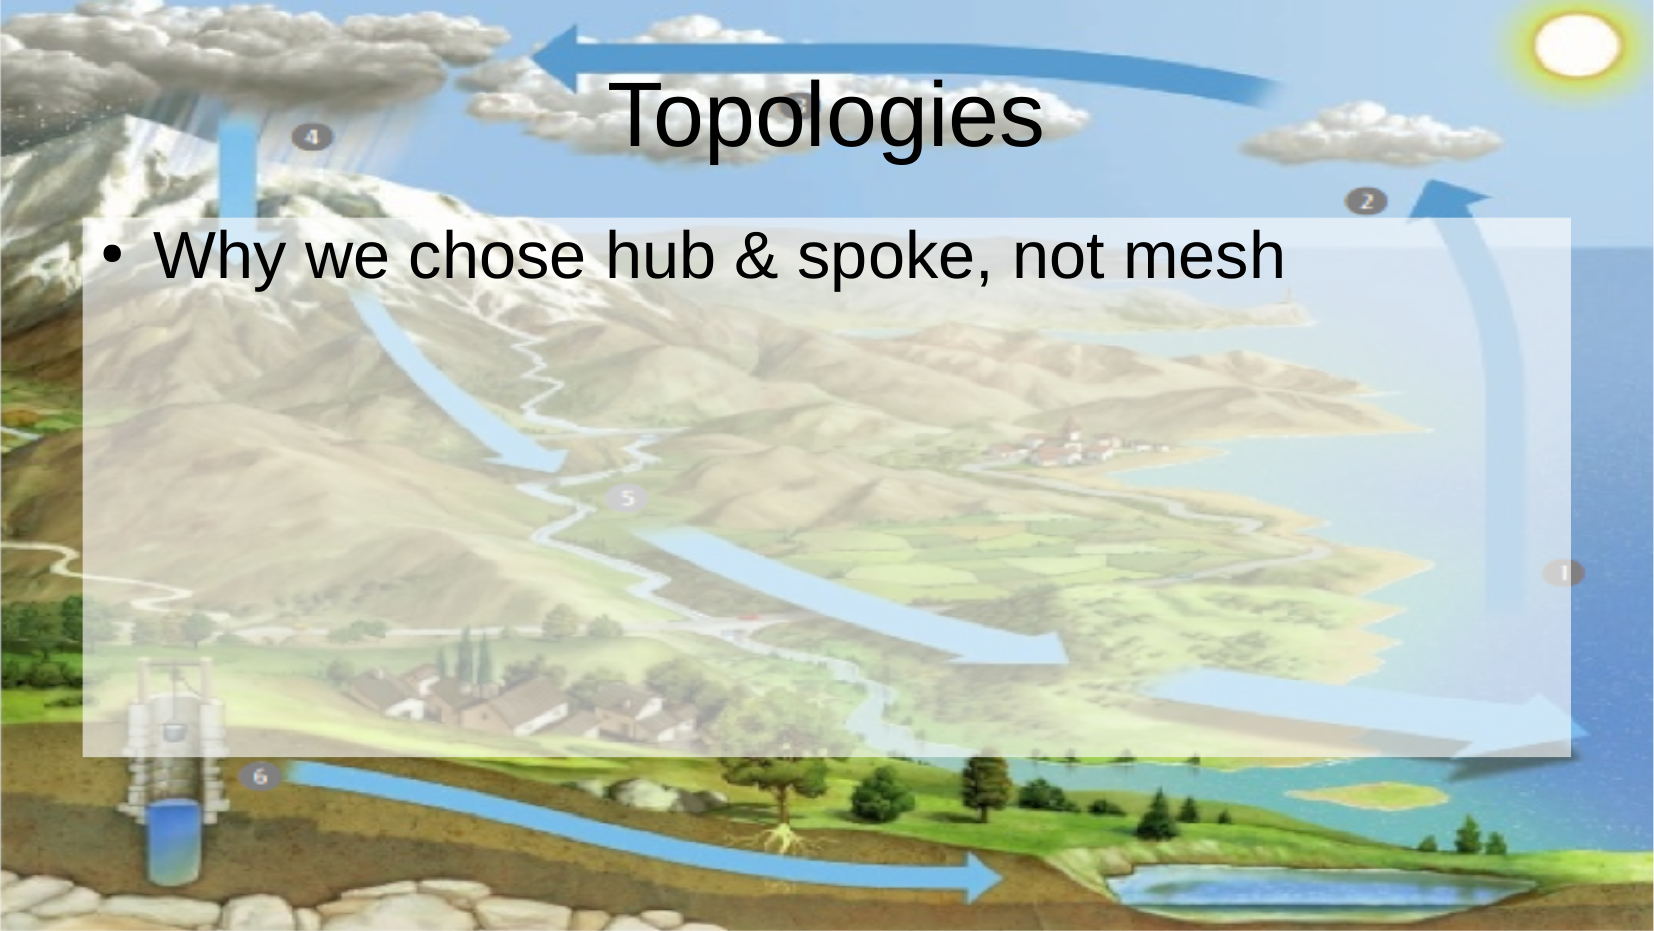

# Topologies
Why we chose hub & spoke, not mesh